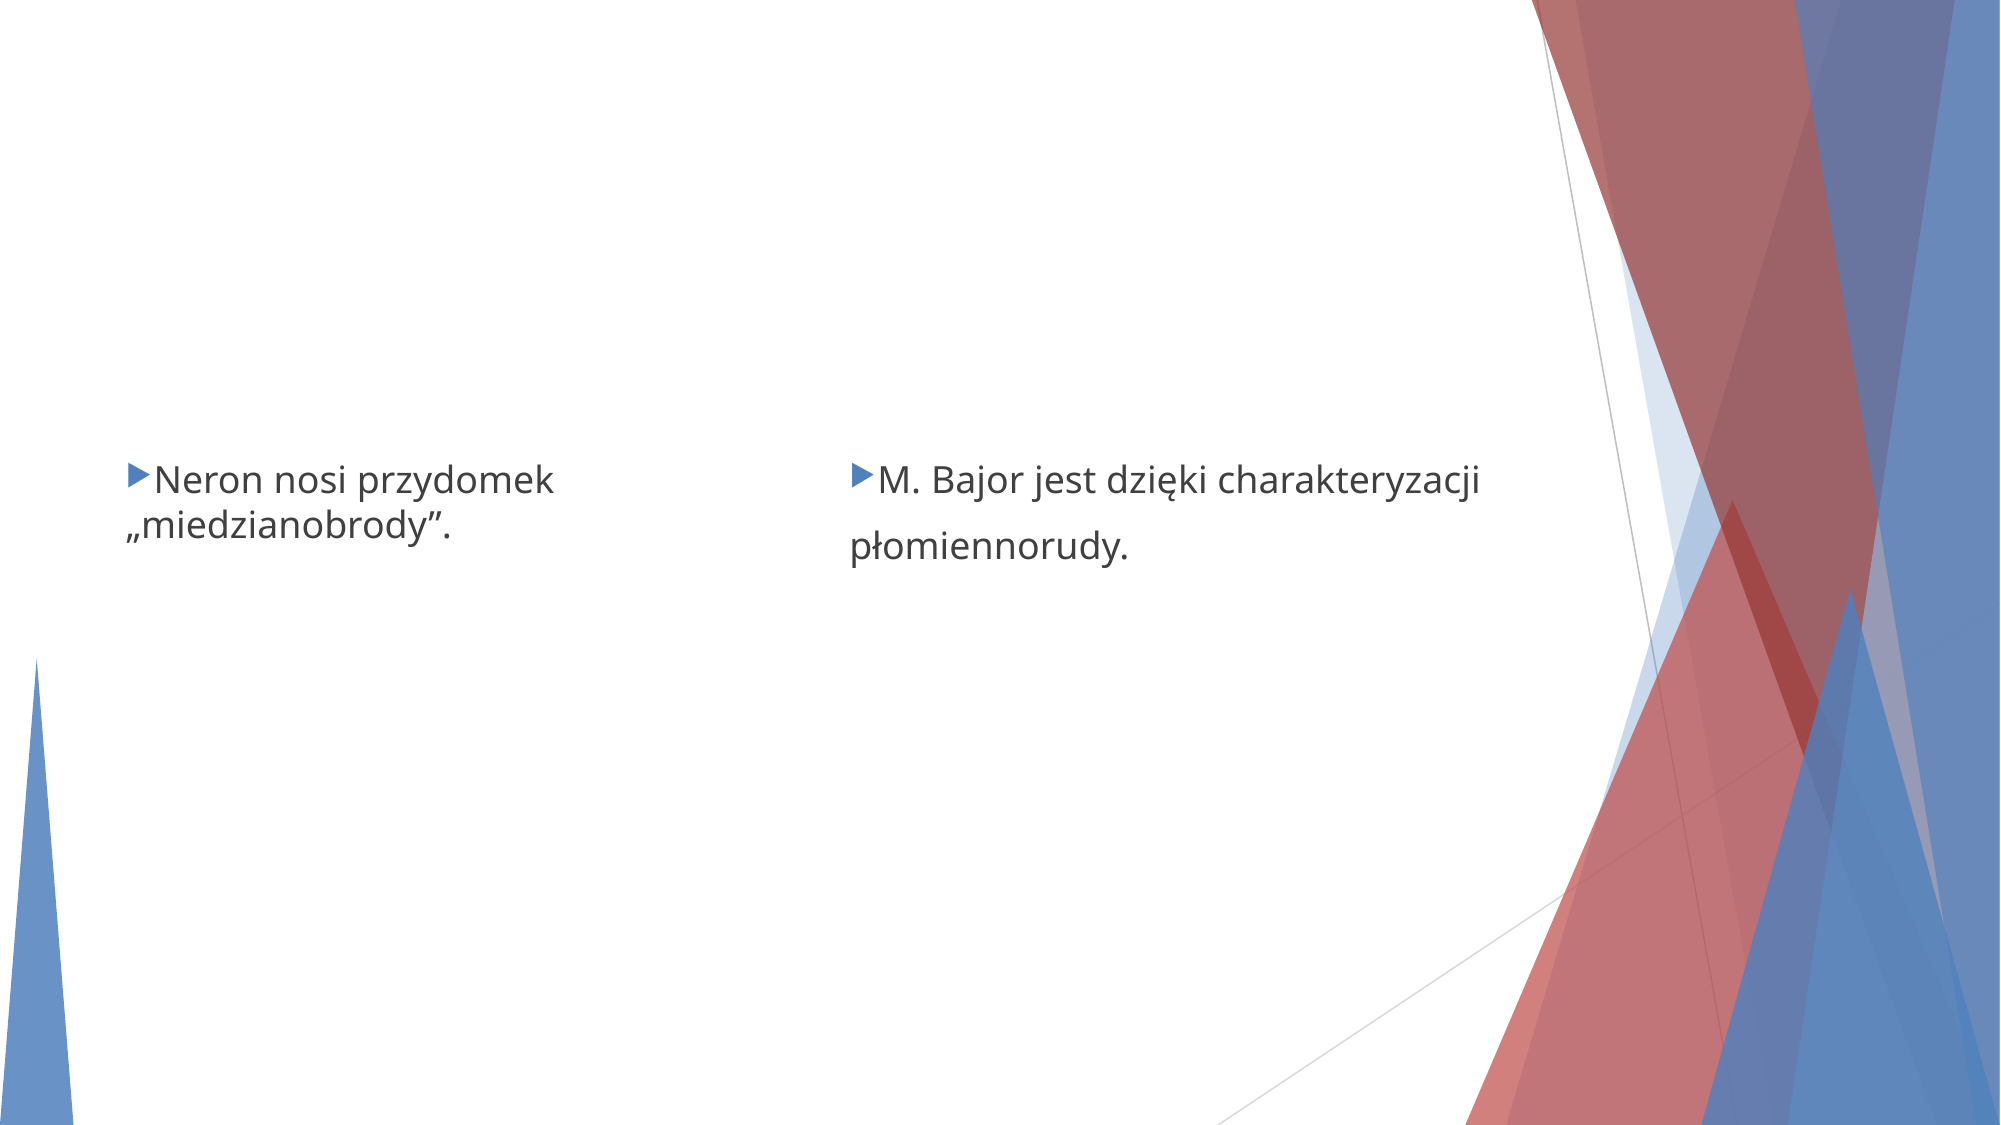

#
Neron nosi przydomek „miedzianobrody”.
M. Bajor jest dzięki charakteryzacji
płomiennorudy.